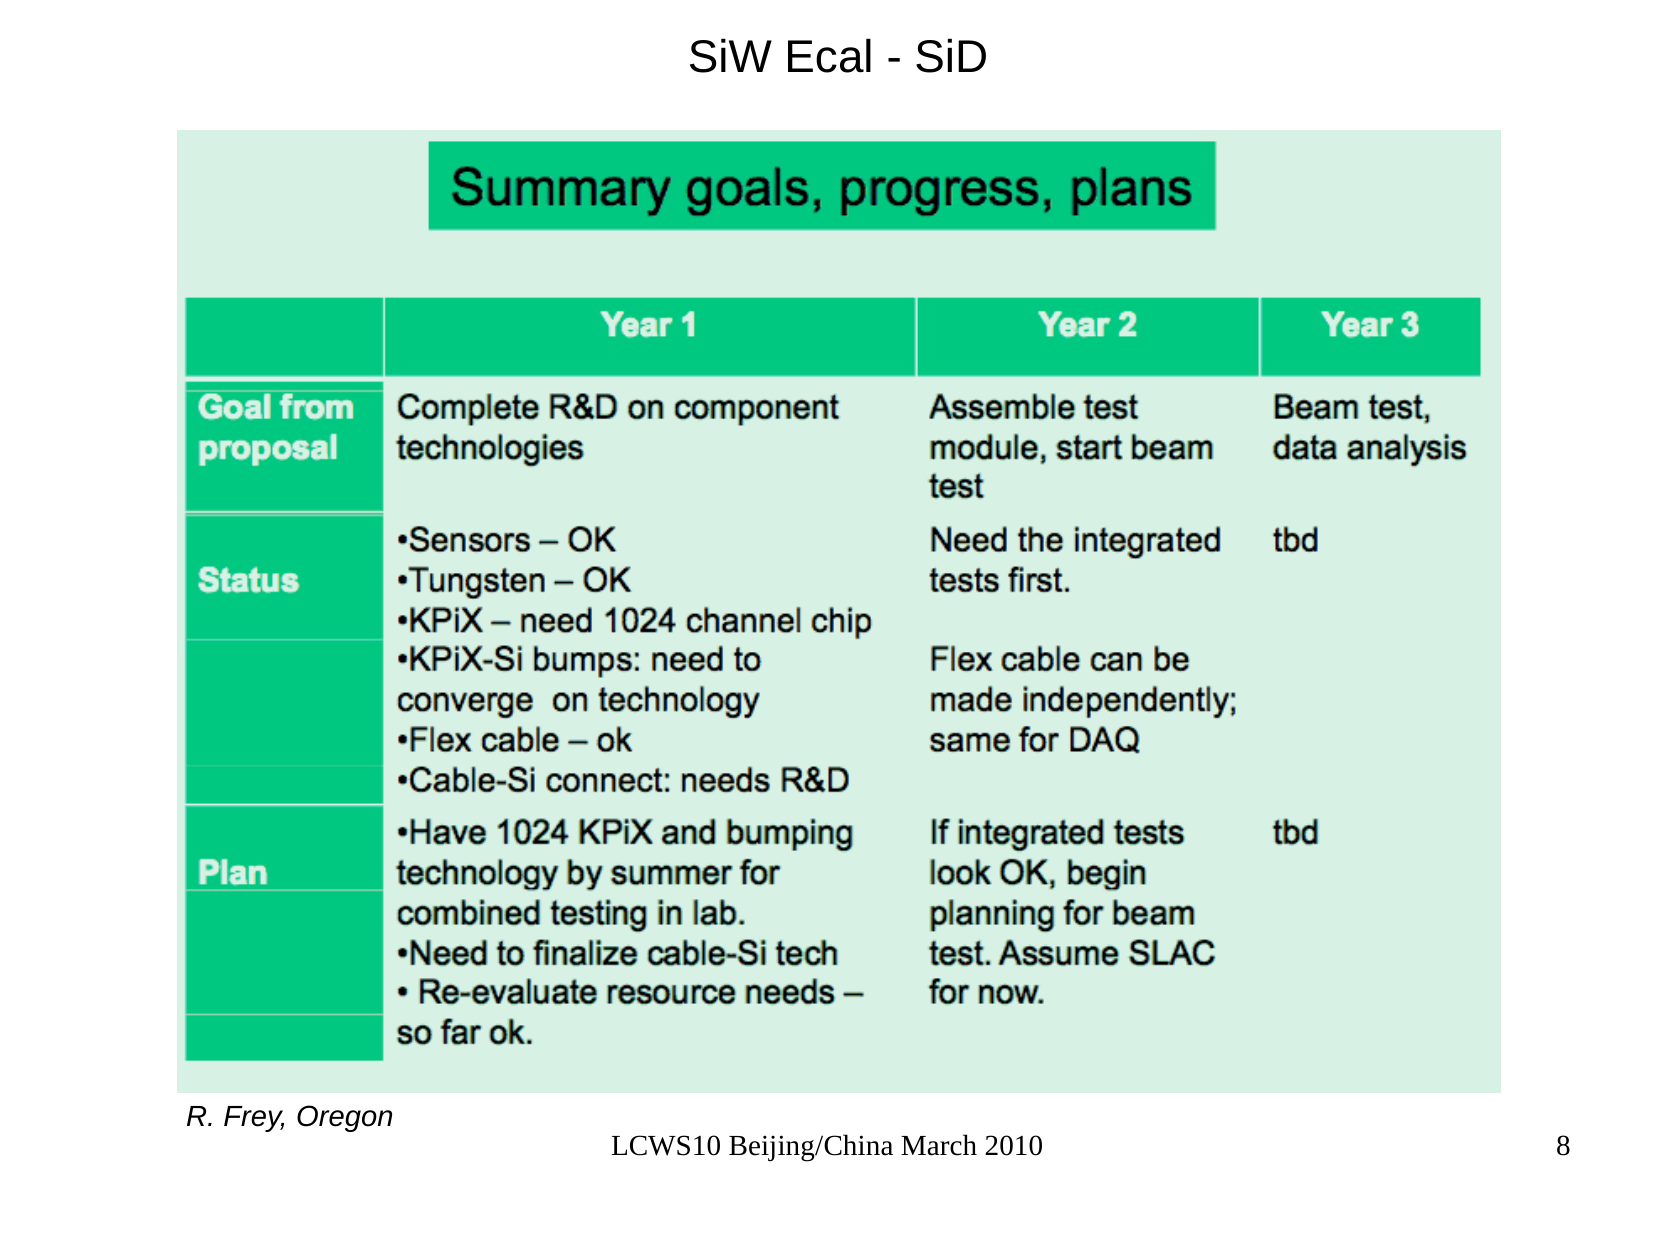

SiW Ecal - SiD
R. Frey, Oregon
LCWS10 Beijing/China March 2010
8